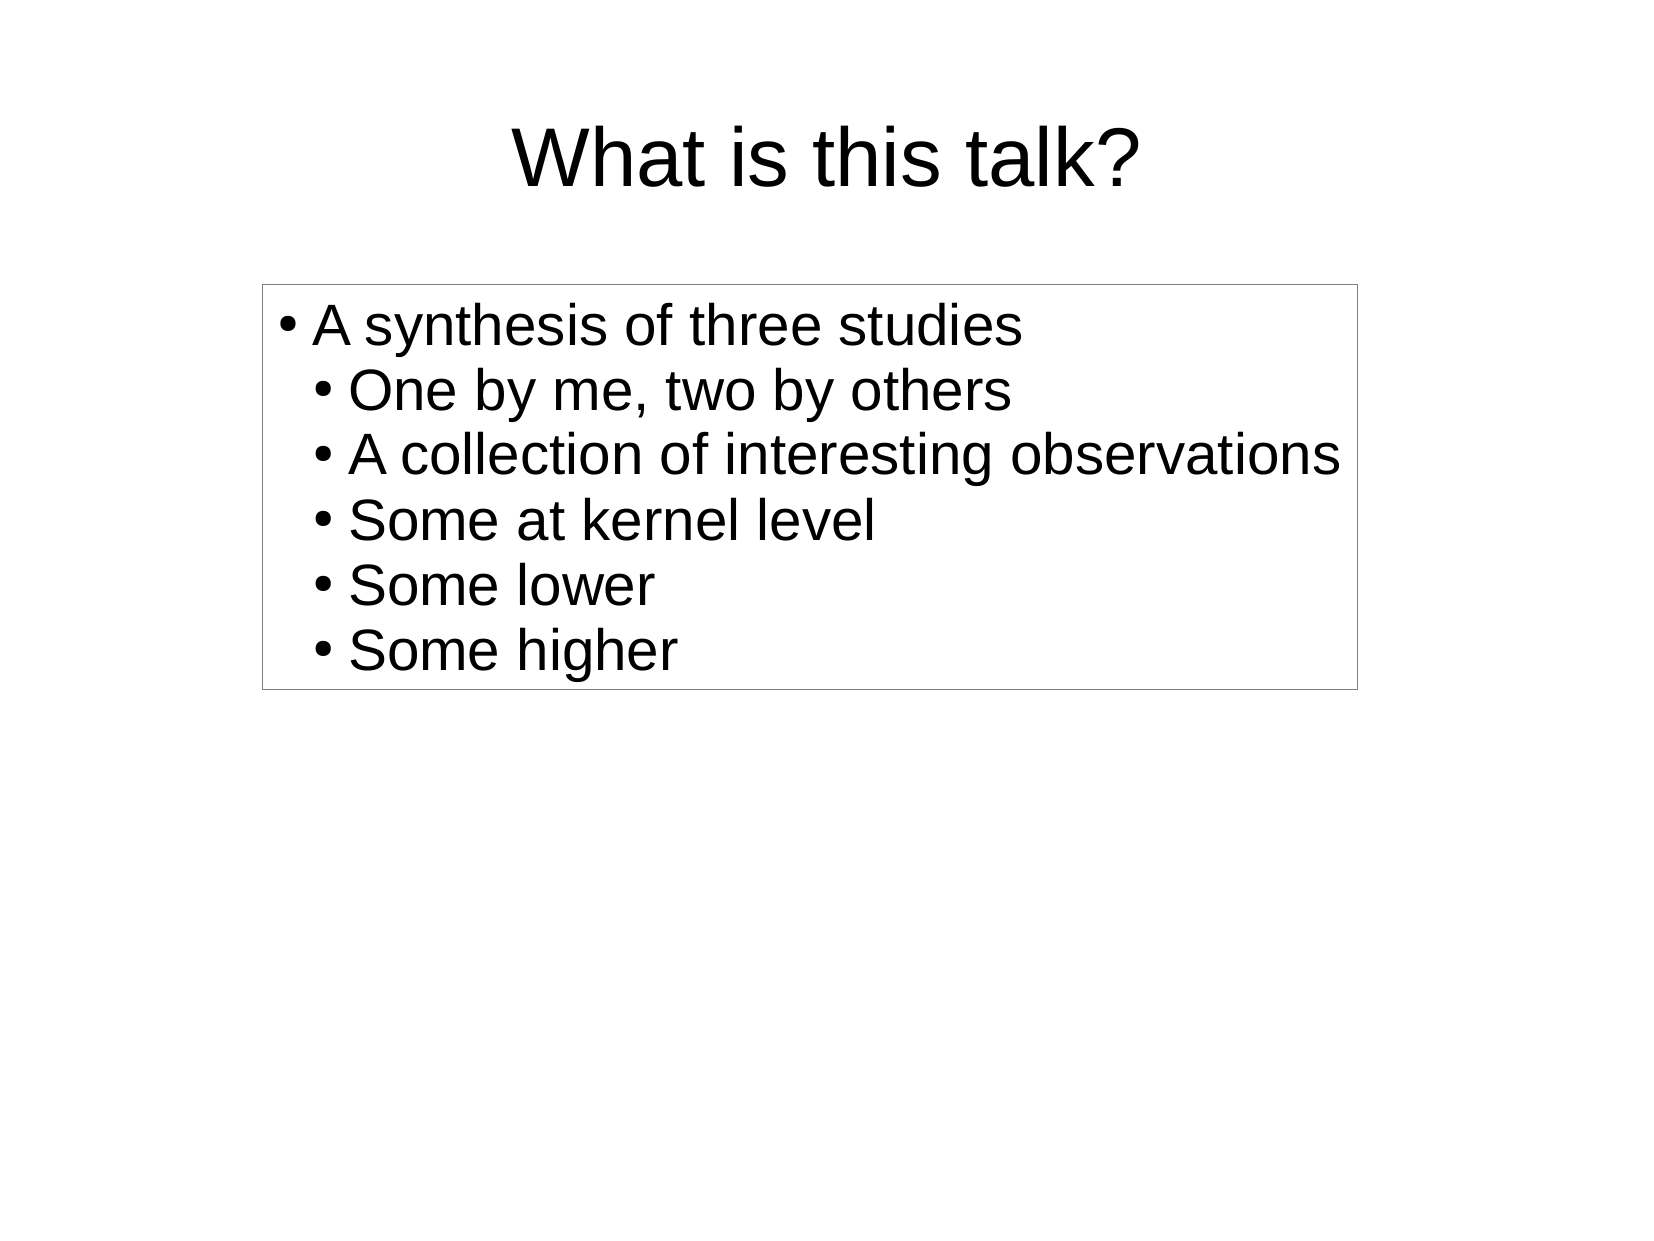

What is this talk?
A synthesis of three studies
One by me, two by others
A collection of interesting observations
Some at kernel level
Some lower
Some higher